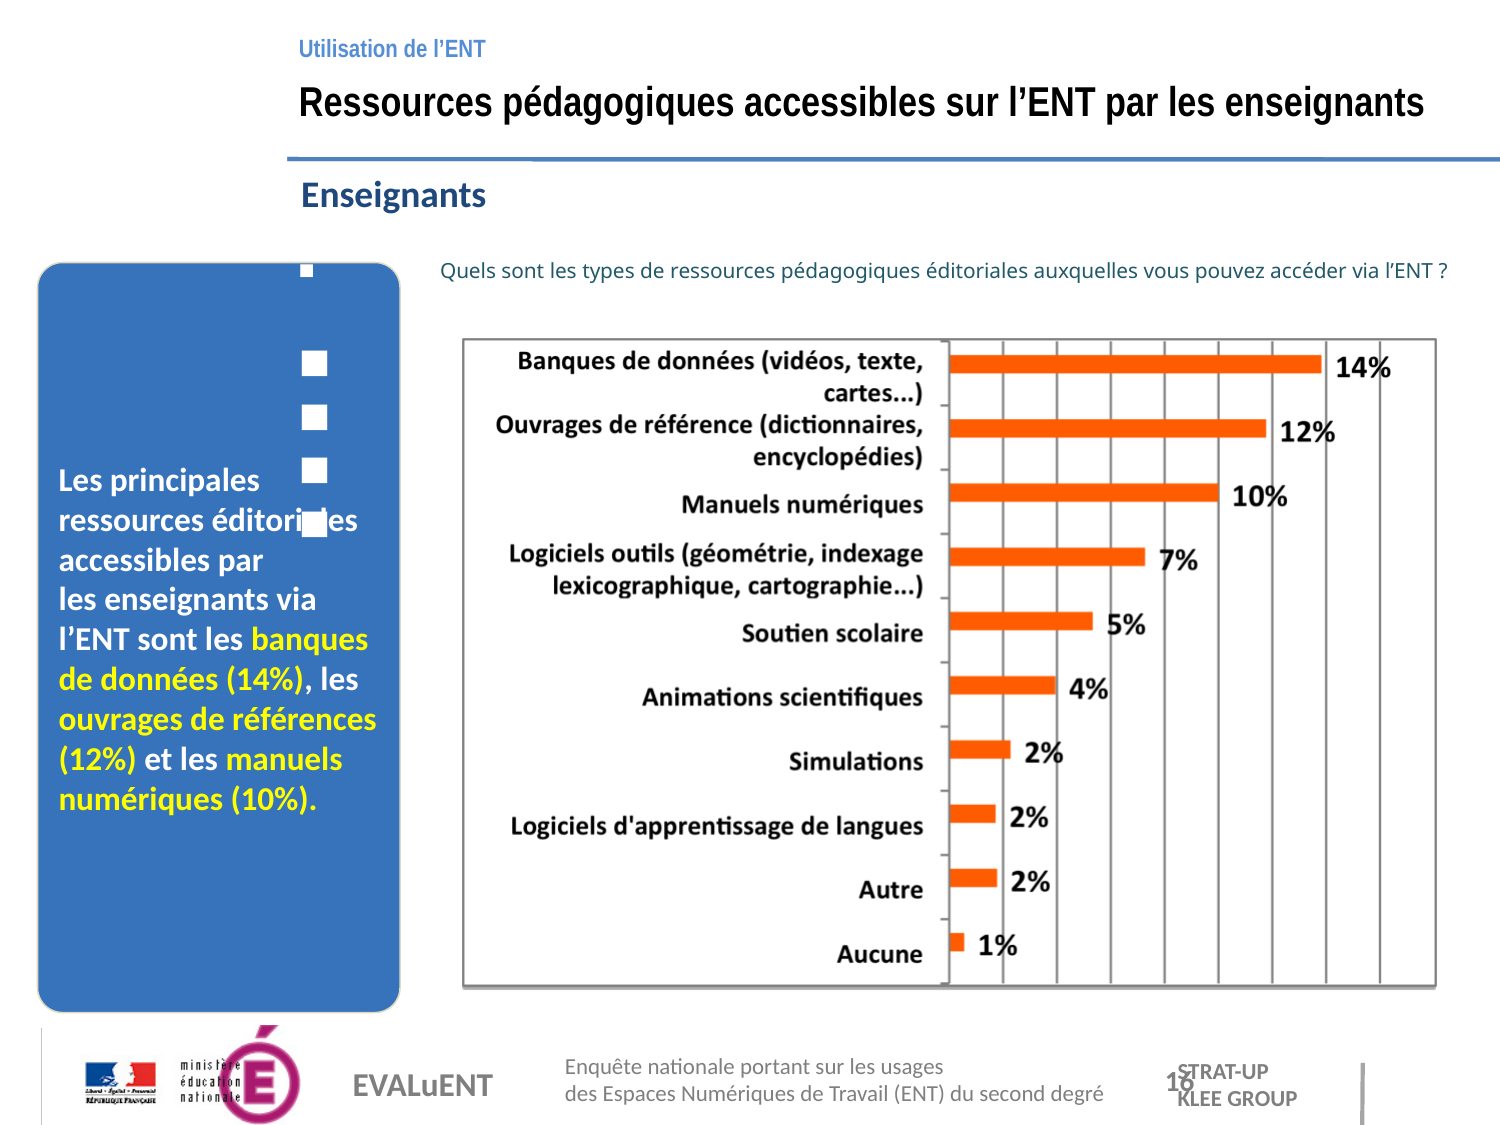

Utilisation de l’ENT
Ressources pédagogiques accessibles sur l’ENT par les enseignants
Enseignants
Quels sont les types de ressources pédagogiques éditoriales auxquelles vous pouvez accéder via l’ENT ?
Les principales ressources éditoriales accessibles par
les enseignants via l’ENT sont les banques de données (14%), les ouvrages de références (12%) et les manuels numériques (10%).
*